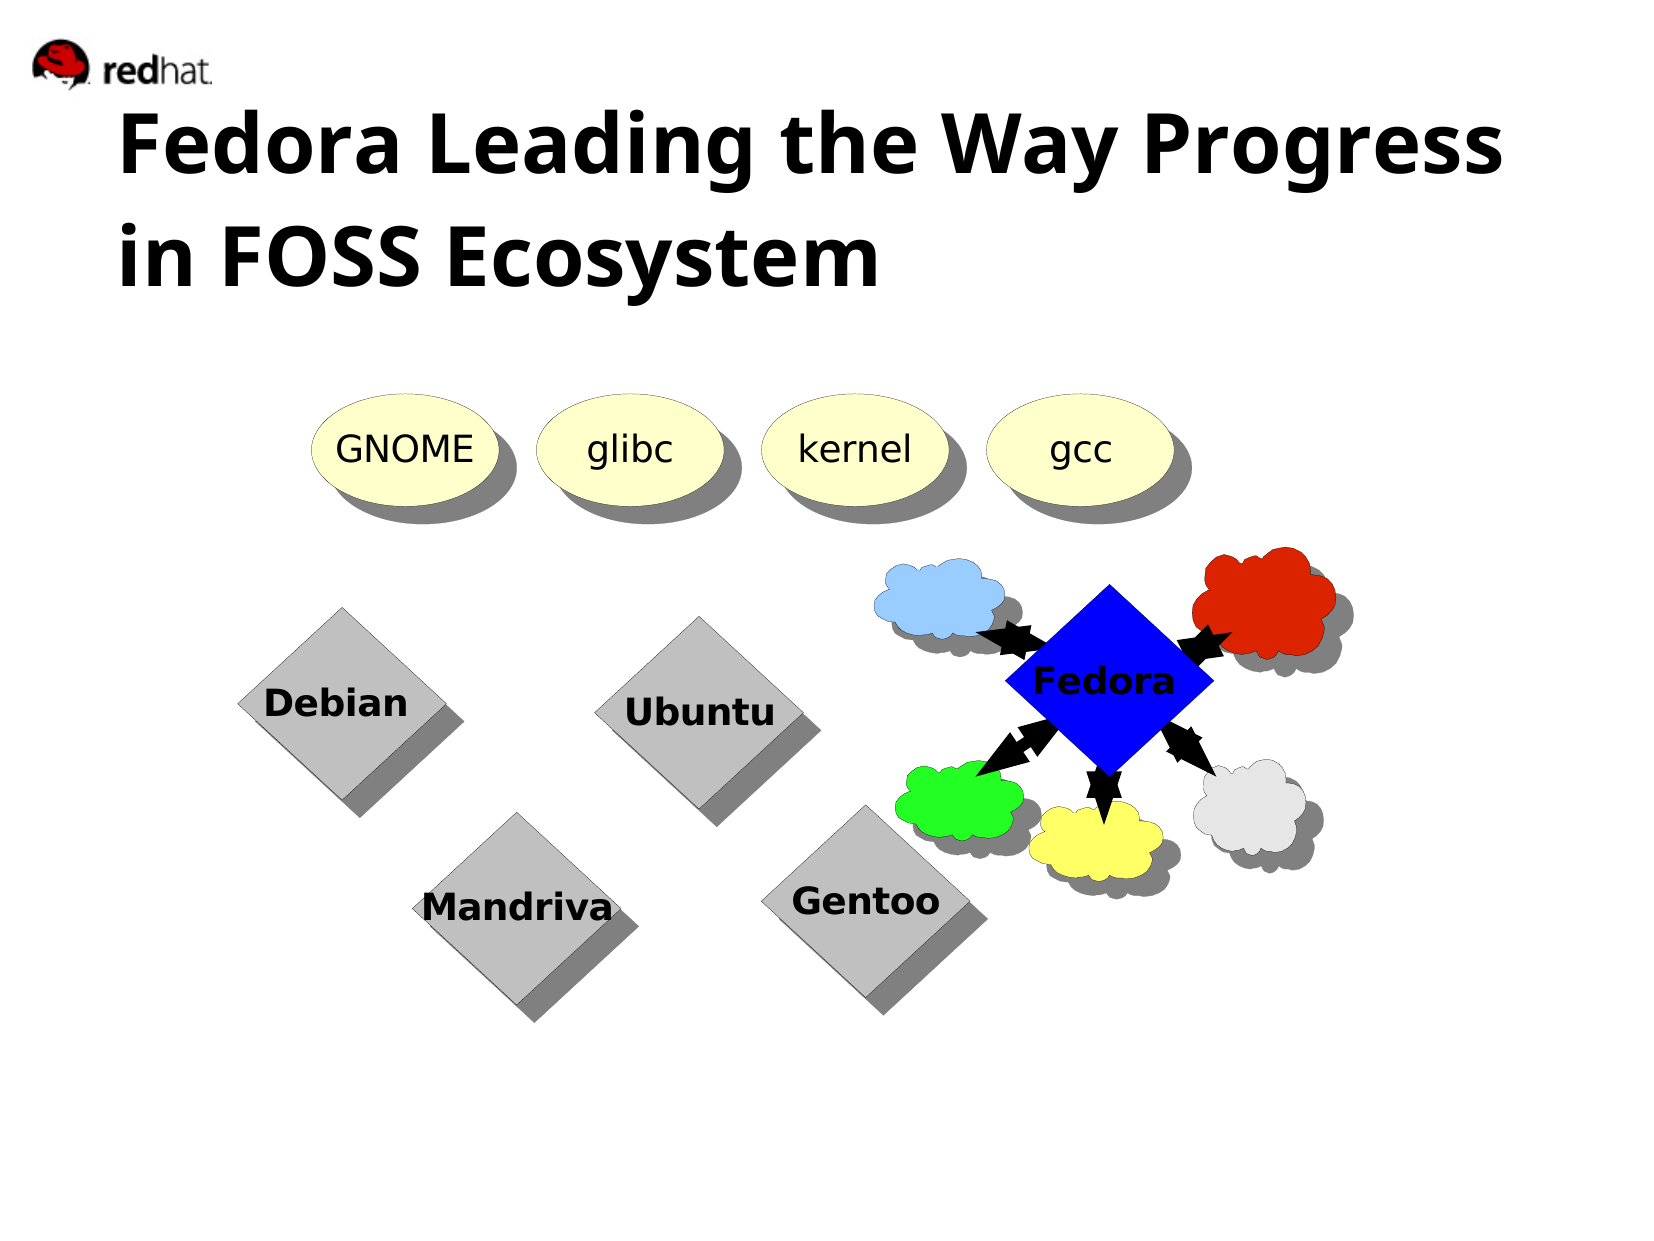

# Fedora Leading the Way Progress in FOSS Ecosystem